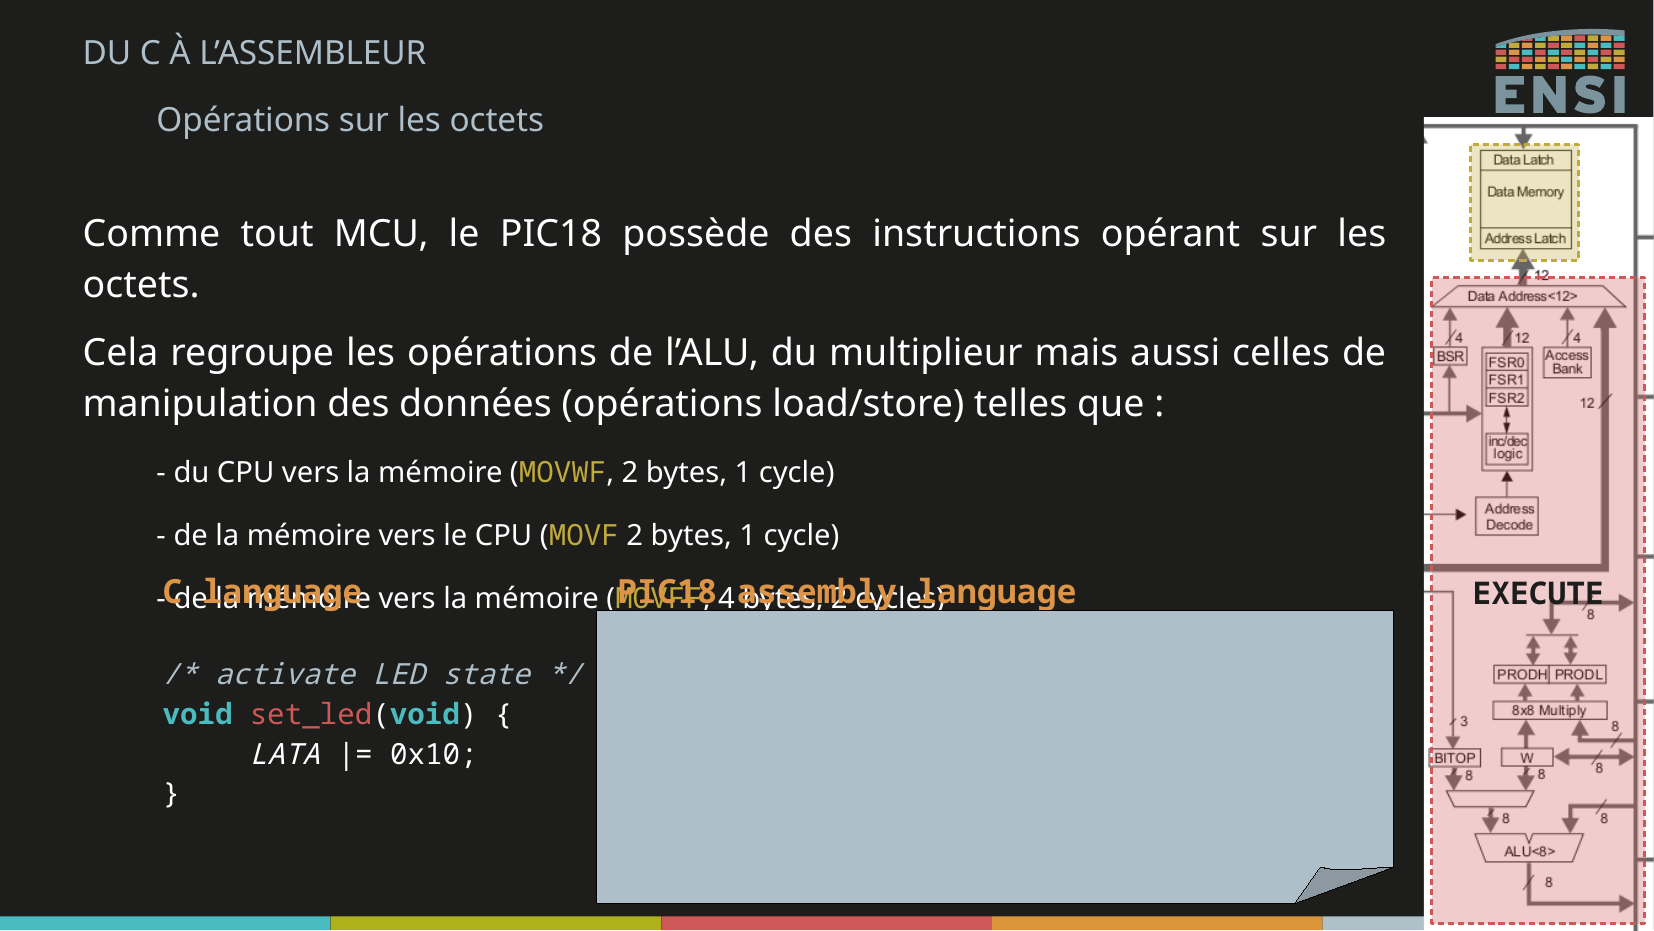

# DU C À L’ASSEMBLEUR Opérations sur les octets
Comme tout MCU, le PIC18 possède des instructions opérant sur les octets.
Cela regroupe les opérations de l’ALU, du multiplieur mais aussi celles de manipulation des données (opérations load/store) telles que :
 	- du CPU vers la mémoire (MOVWF, 2 bytes, 1 cycle)
 	- de la mémoire vers le CPU (MOVF 2 bytes, 1 cycle)
 	- de la mémoire vers la mémoire (MOVFF, 4 bytes, 2 cycles)
C language
/* activate LED state */
void set_led(void) {
 LATA |= 0x10;
}
PIC18 assembly language
; activate LED state
set_led:
 MOLLW 0x10
 IORWF LATA
 RETURN
EXECUTE